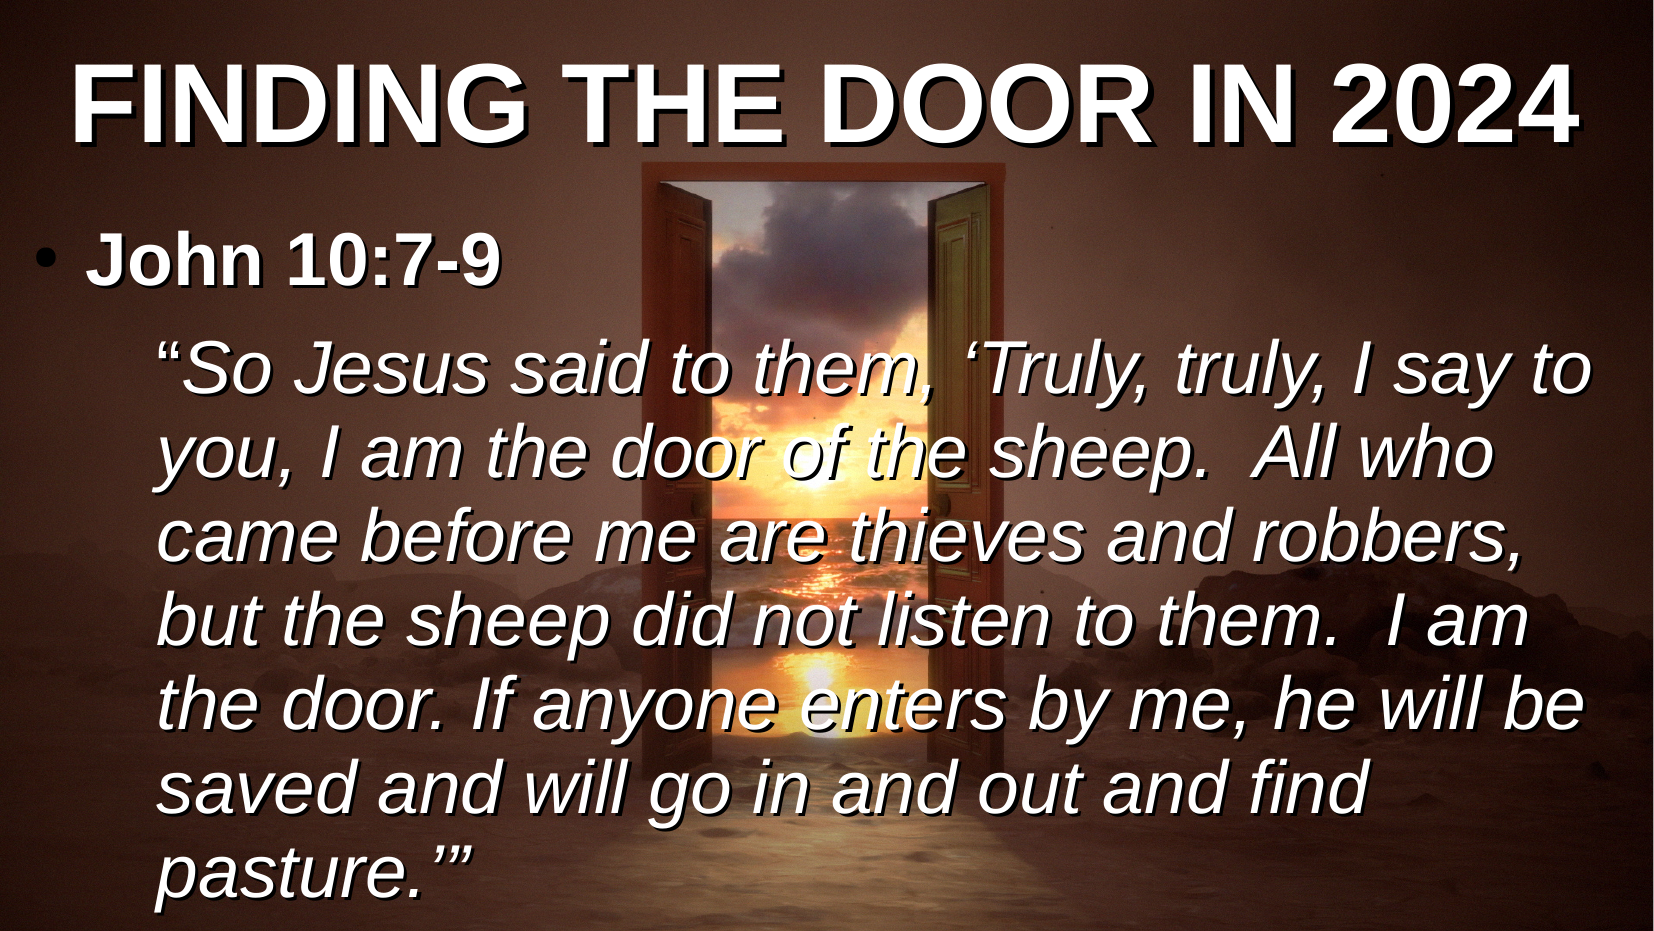

# FINDING THE DOOR IN 2024
John 10:7-9
“So Jesus said to them, ‘Truly, truly, I say to you, I am the door of the sheep. All who came before me are thieves and robbers, but the sheep did not listen to them. I am the door. If anyone enters by me, he will be saved and will go in and out and find pasture.’”